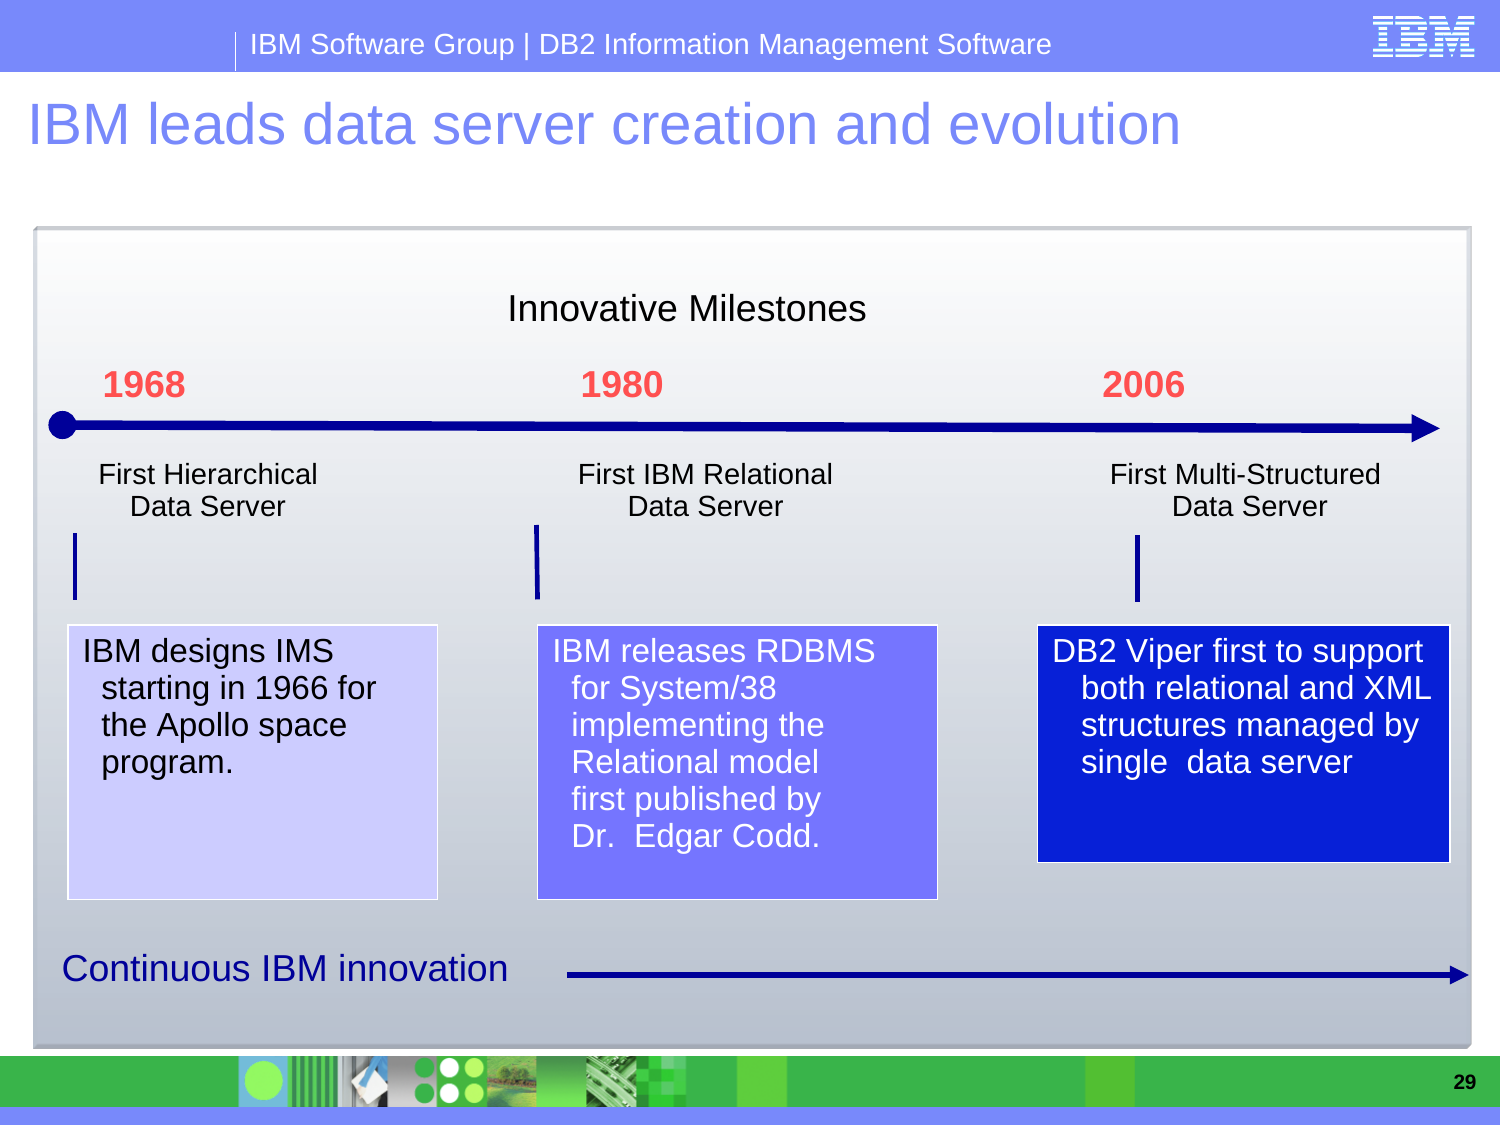

# IBM leads data server creation and evolution
Innovative Milestones
1968
1980
2006
First Hierarchical Data Server
First IBM Relational Data Server
First Multi-Structured Data Server
IBM designs IMS starting in 1966 for the Apollo space program.
IBM releases RDBMS for System/38 implementing the Relational model
first published by
Dr. Edgar Codd.
DB2 Viper first to support both relational and XML structures managed by single data server
Continuous IBM innovation
29